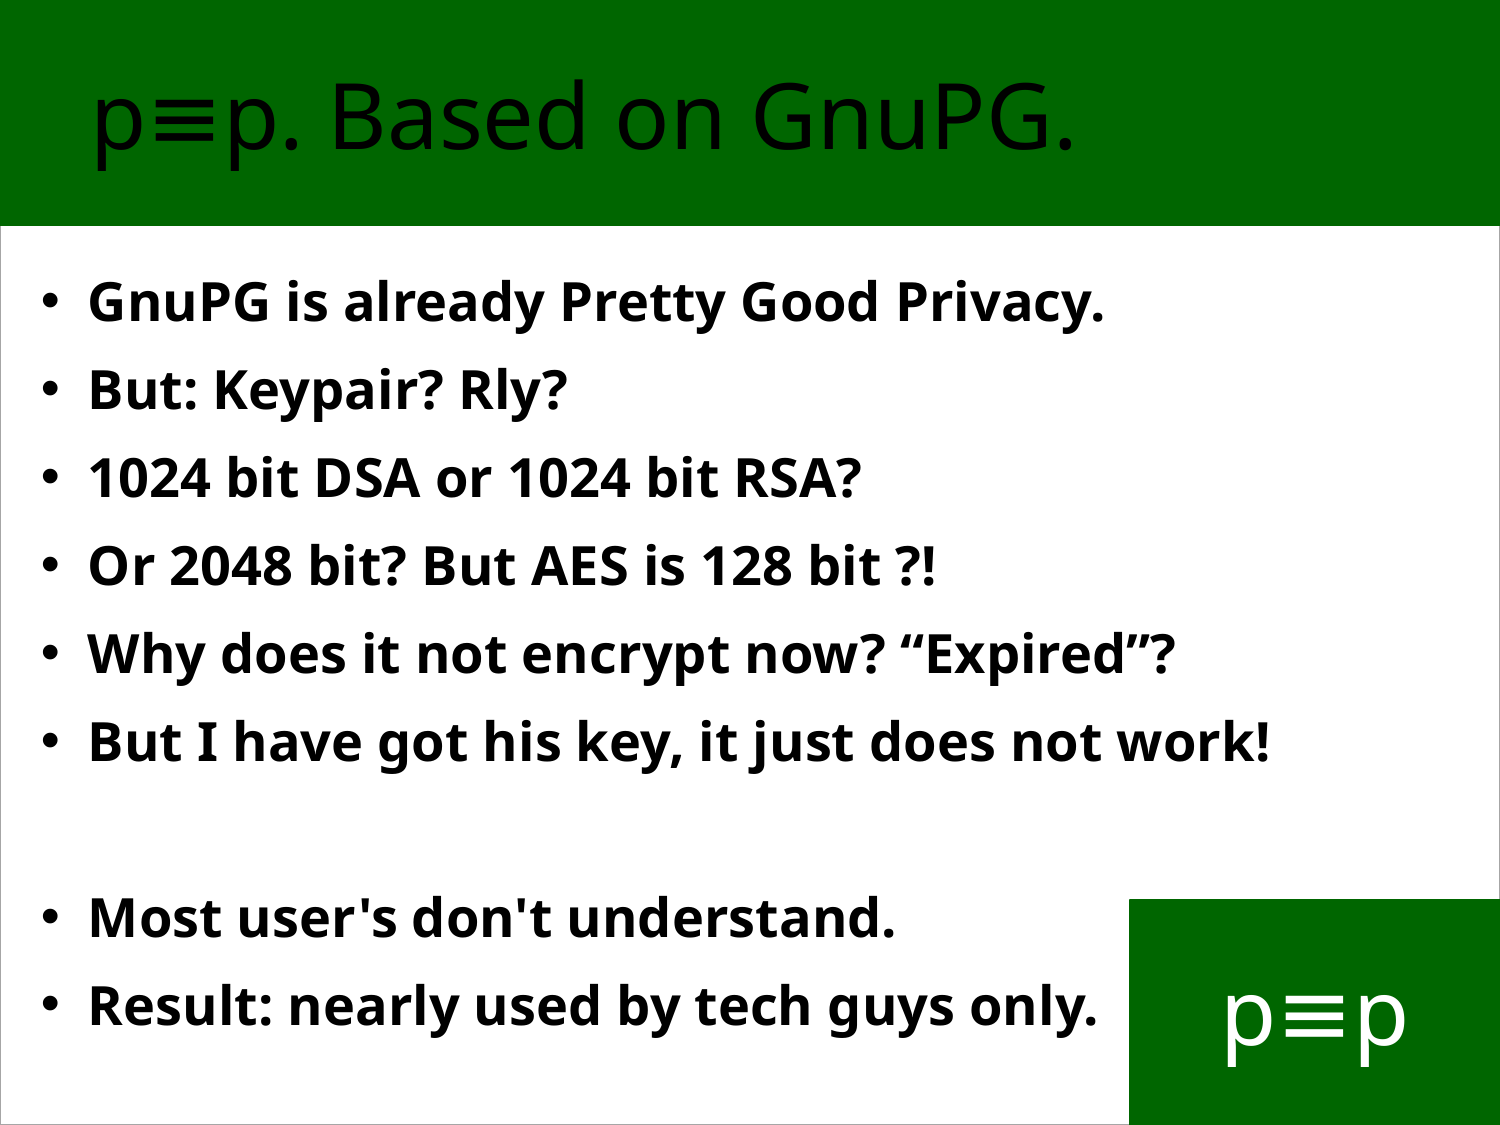

# p≡p. Based on GnuPG.
GnuPG is already Pretty Good Privacy.
But: Keypair? Rly?
1024 bit DSA or 1024 bit RSA?
Or 2048 bit? But AES is 128 bit ?!
Why does it not encrypt now? “Expired”?
But I have got his key, it just does not work!
Most user's don't understand.
Result: nearly used by tech guys only.
p≡p